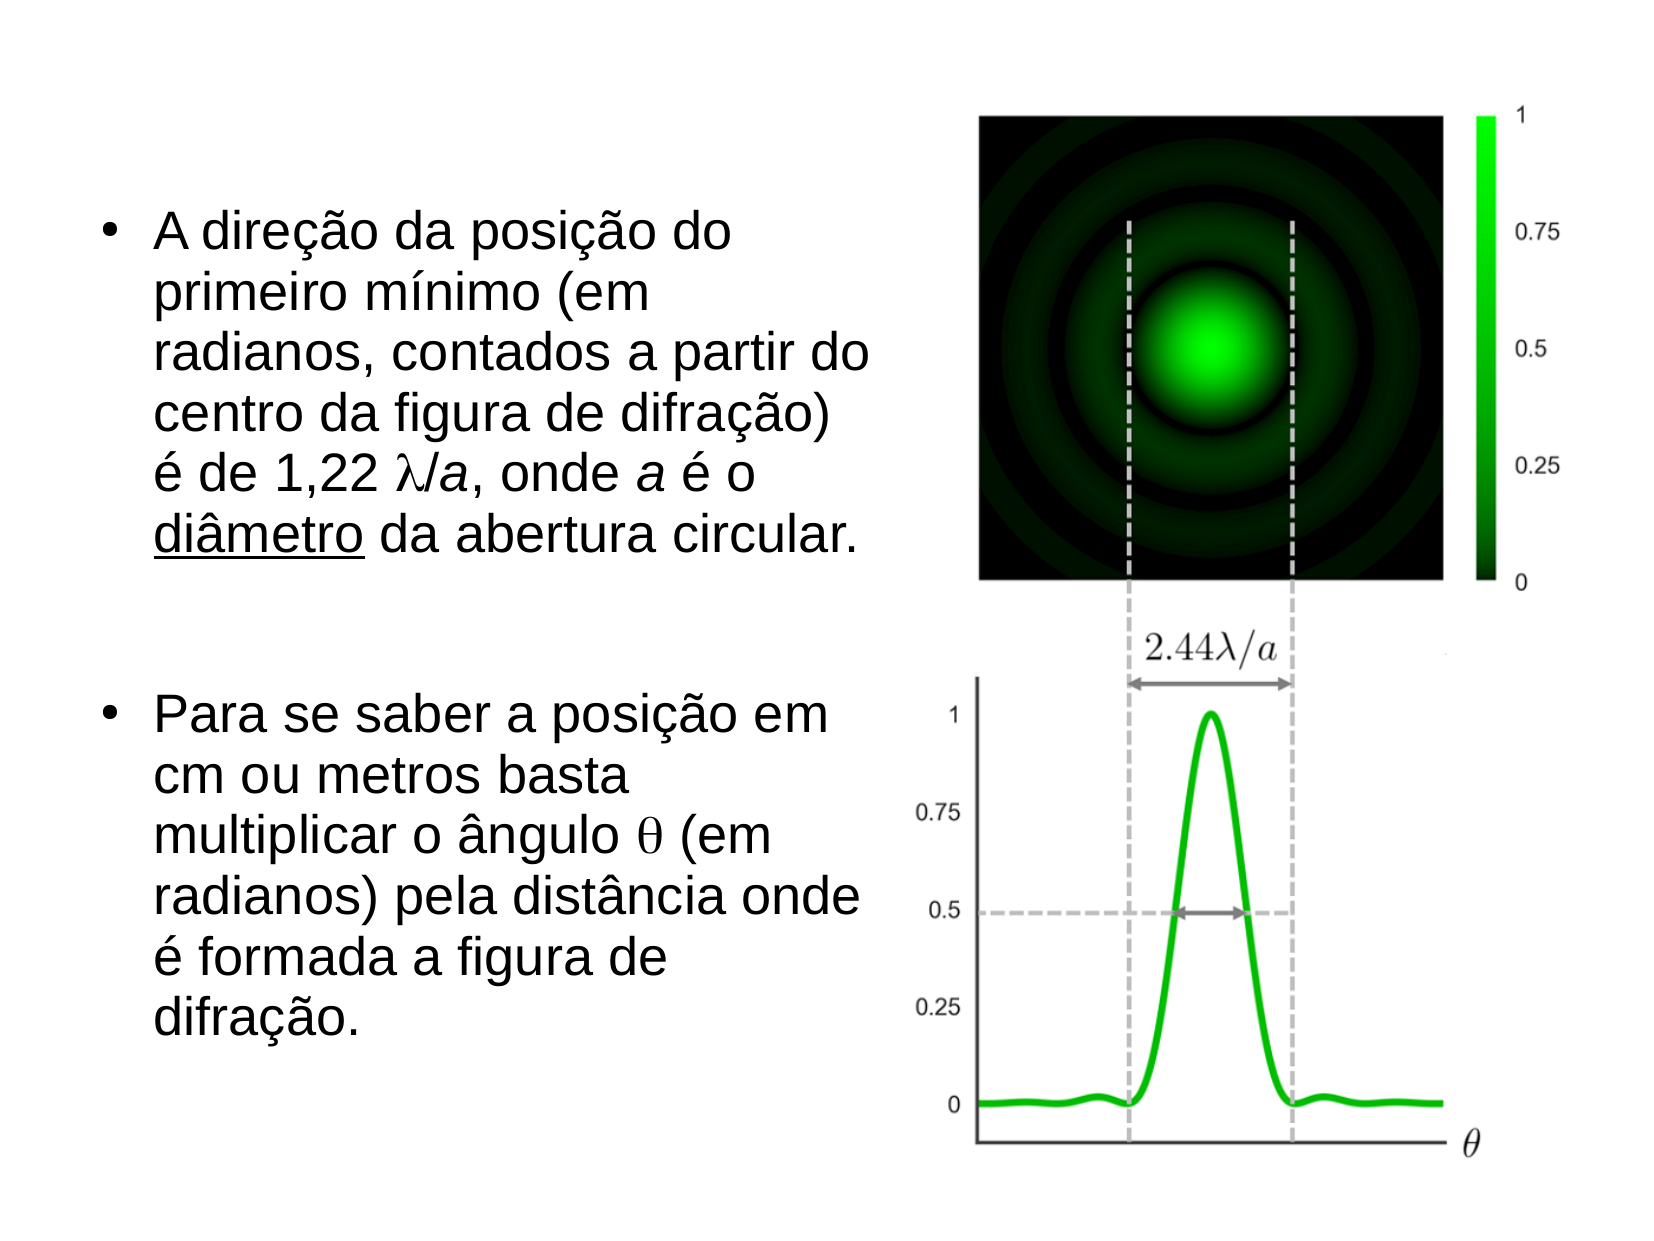

#
A direção da posição do primeiro mínimo (em radianos, contados a partir do centro da figura de difração) é de 1,22 l/a, onde a é o diâmetro da abertura circular.
Para se saber a posição em cm ou metros basta multiplicar o ângulo q (em radianos) pela distância onde é formada a figura de difração.